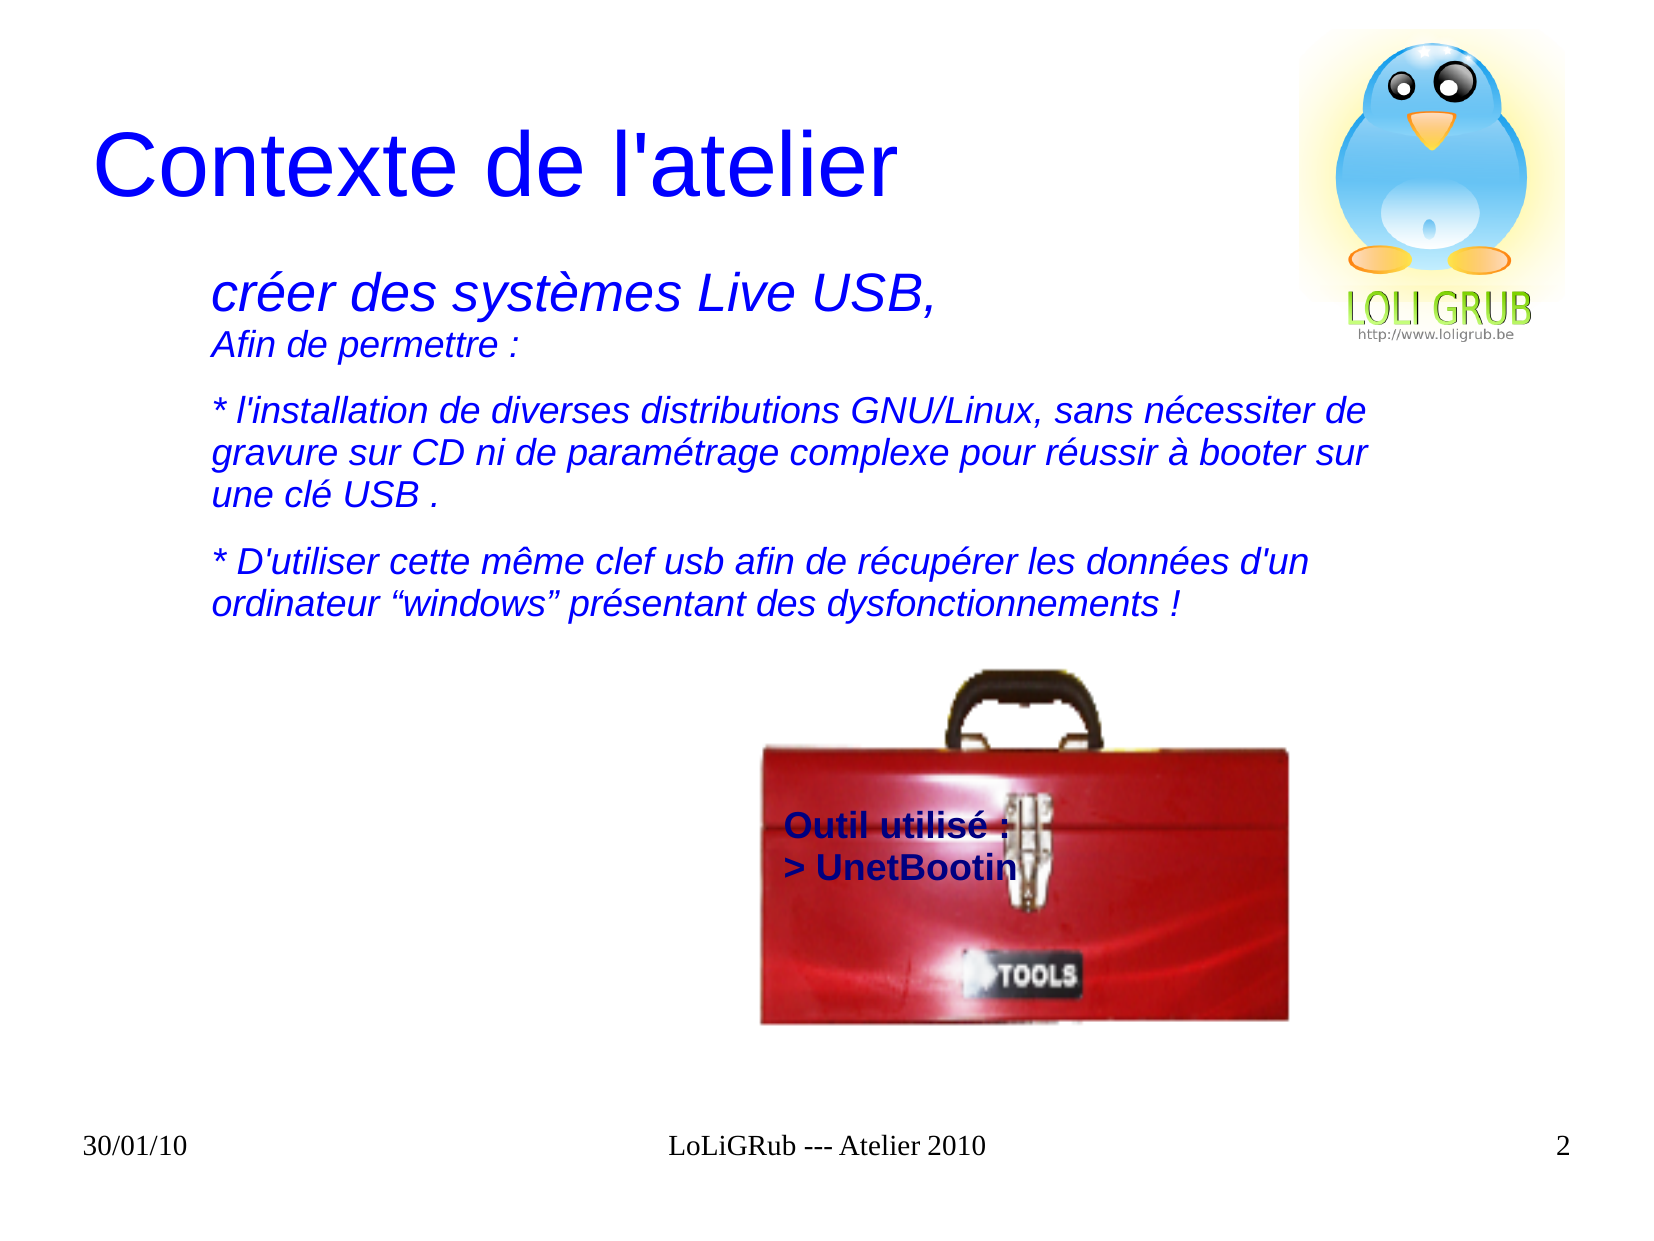

Contexte de l'atelier
créer des systèmes Live USB,
Afin de permettre :
* l'installation de diverses distributions GNU/Linux, sans nécessiter de gravure sur CD ni de paramétrage complexe pour réussir à booter sur une clé USB .
* D'utiliser cette même clef usb afin de récupérer les données d'un ordinateur “windows” présentant des dysfonctionnements !
Outil utilisé :
> UnetBootin
30/01/10
LoLiGRub --- Atelier 2010
2